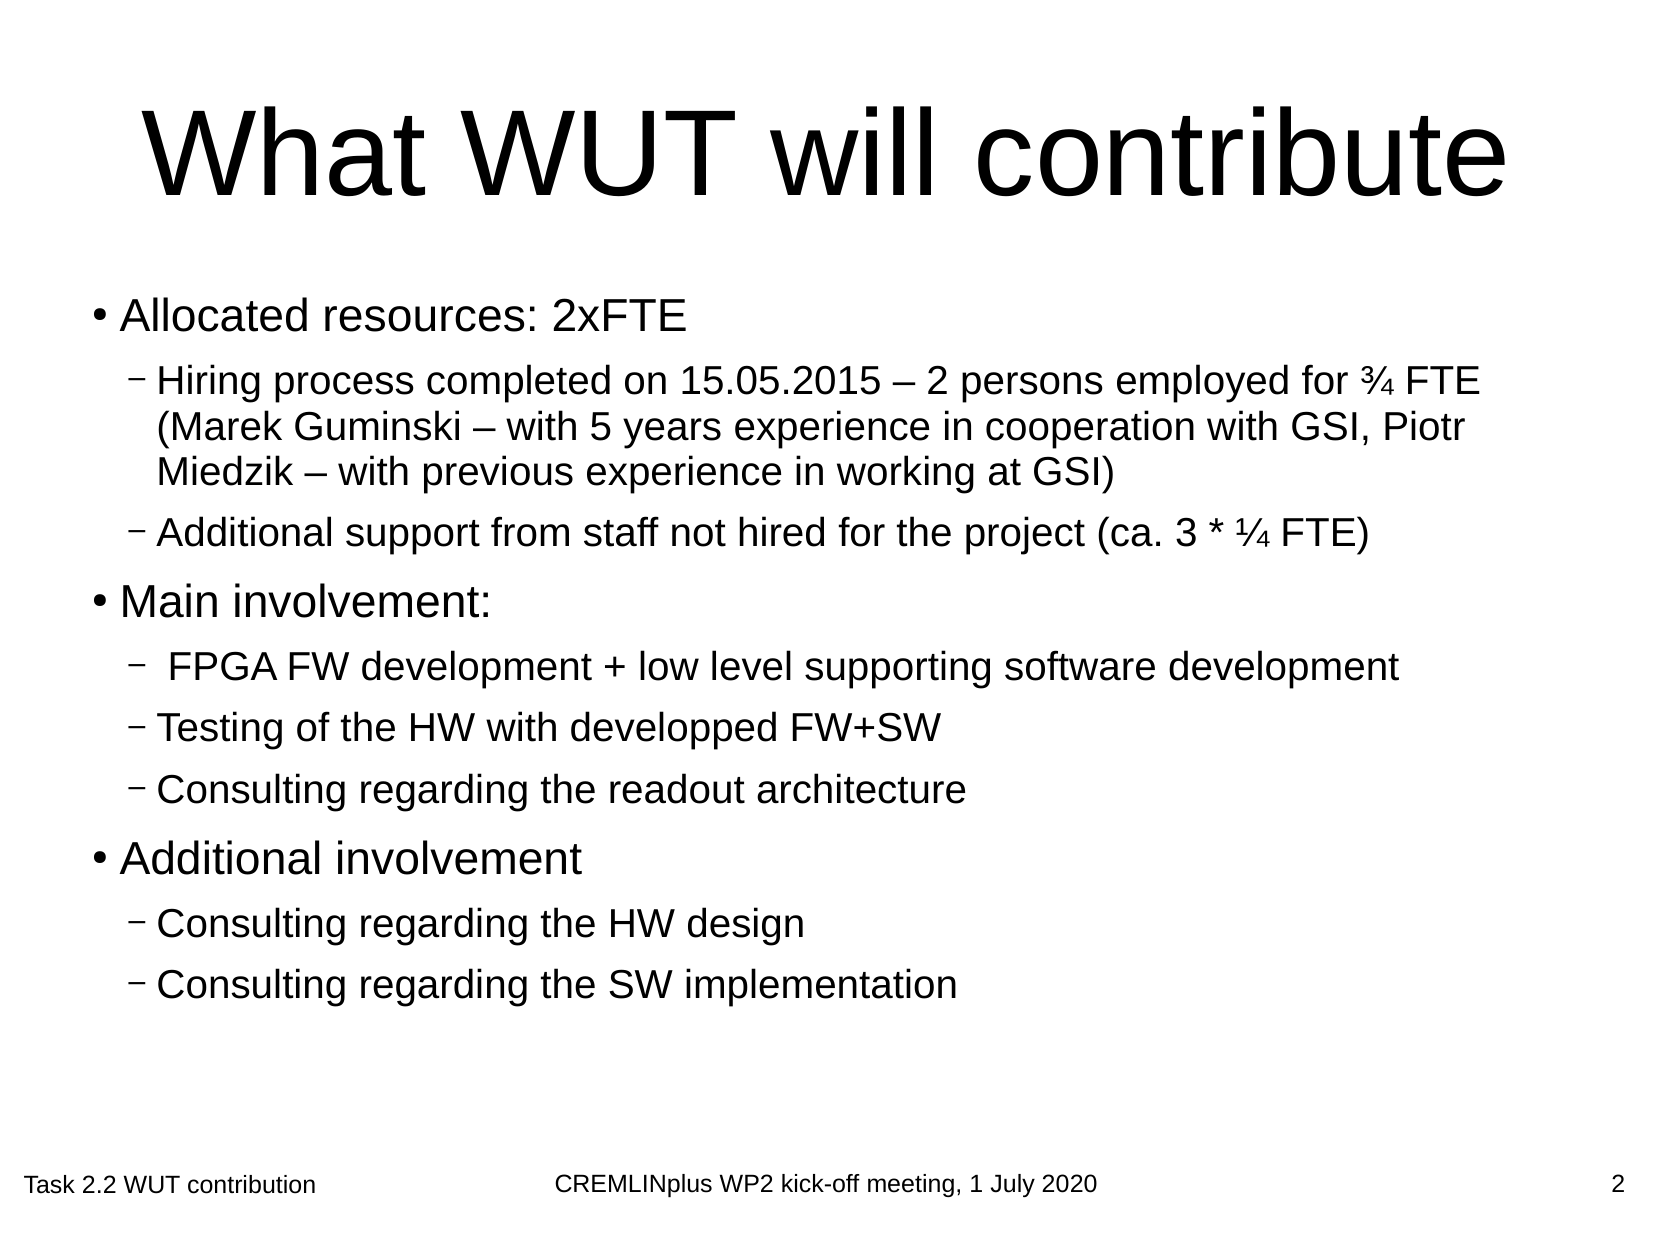

# What WUT will contribute
Allocated resources: 2xFTE
Hiring process completed on 15.05.2015 – 2 persons employed for ¾ FTE (Marek Guminski – with 5 years experience in cooperation with GSI, Piotr Miedzik – with previous experience in working at GSI)
Additional support from staff not hired for the project (ca. 3 * ¼ FTE)
Main involvement:
 FPGA FW development + low level supporting software development
Testing of the HW with developped FW+SW
Consulting regarding the readout architecture
Additional involvement
Consulting regarding the HW design
Consulting regarding the SW implementation
CREMLINplus WP2 kick-off meeting, 1 July 2020
2
Task 2.2 WUT contribution